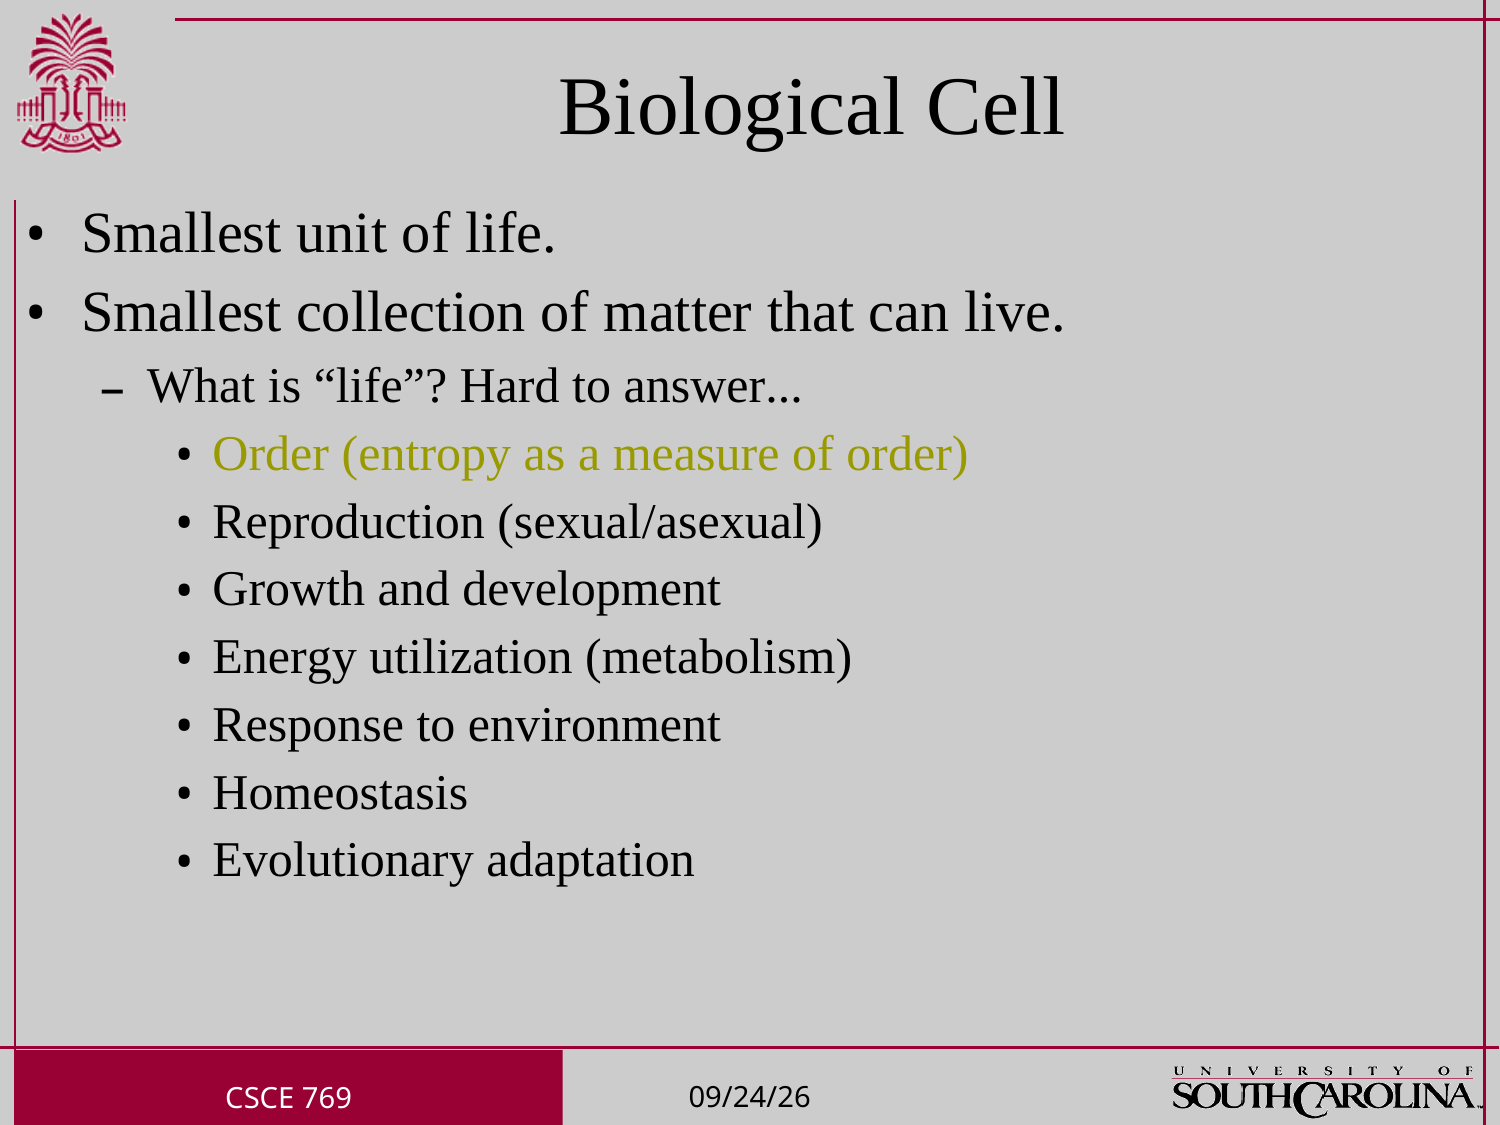

# Biological Cell
Smallest unit of life.
Smallest collection of matter that can live.
What is “life”? Hard to answer...
Order (entropy as a measure of order)
Reproduction (sexual/asexual)
Growth and development
Energy utilization (metabolism)
Response to environment
Homeostasis
Evolutionary adaptation